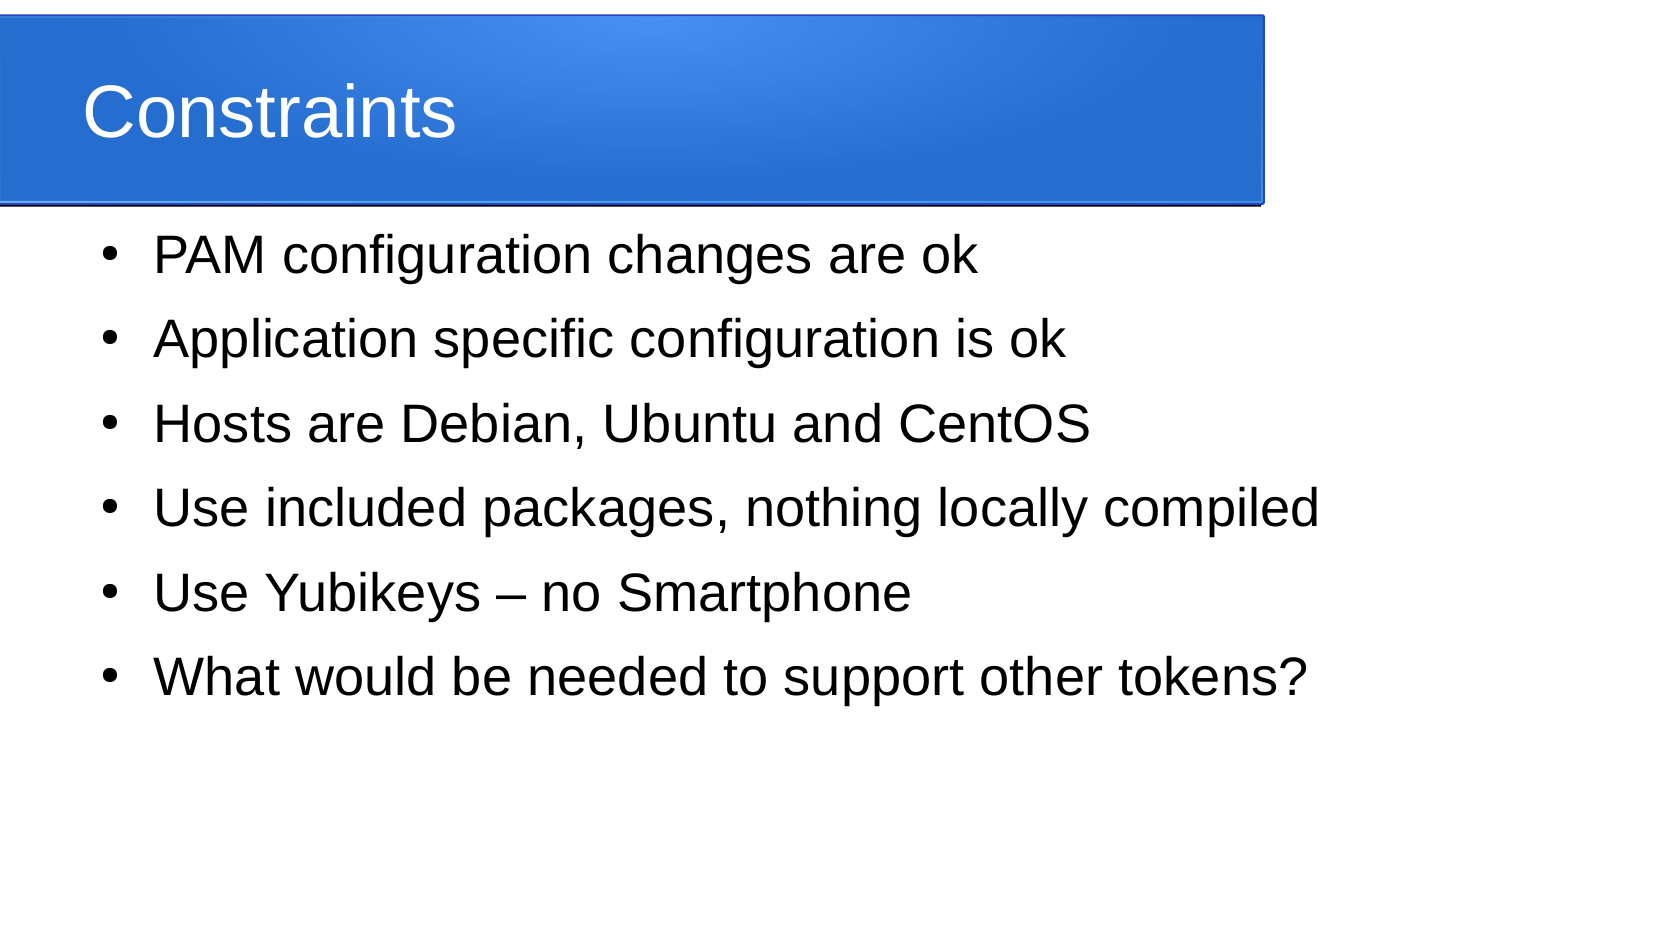

# Constraints
PAM configuration changes are ok
Application specific configuration is ok
Hosts are Debian, Ubuntu and CentOS
Use included packages, nothing locally compiled
Use Yubikeys – no Smartphone
What would be needed to support other tokens?